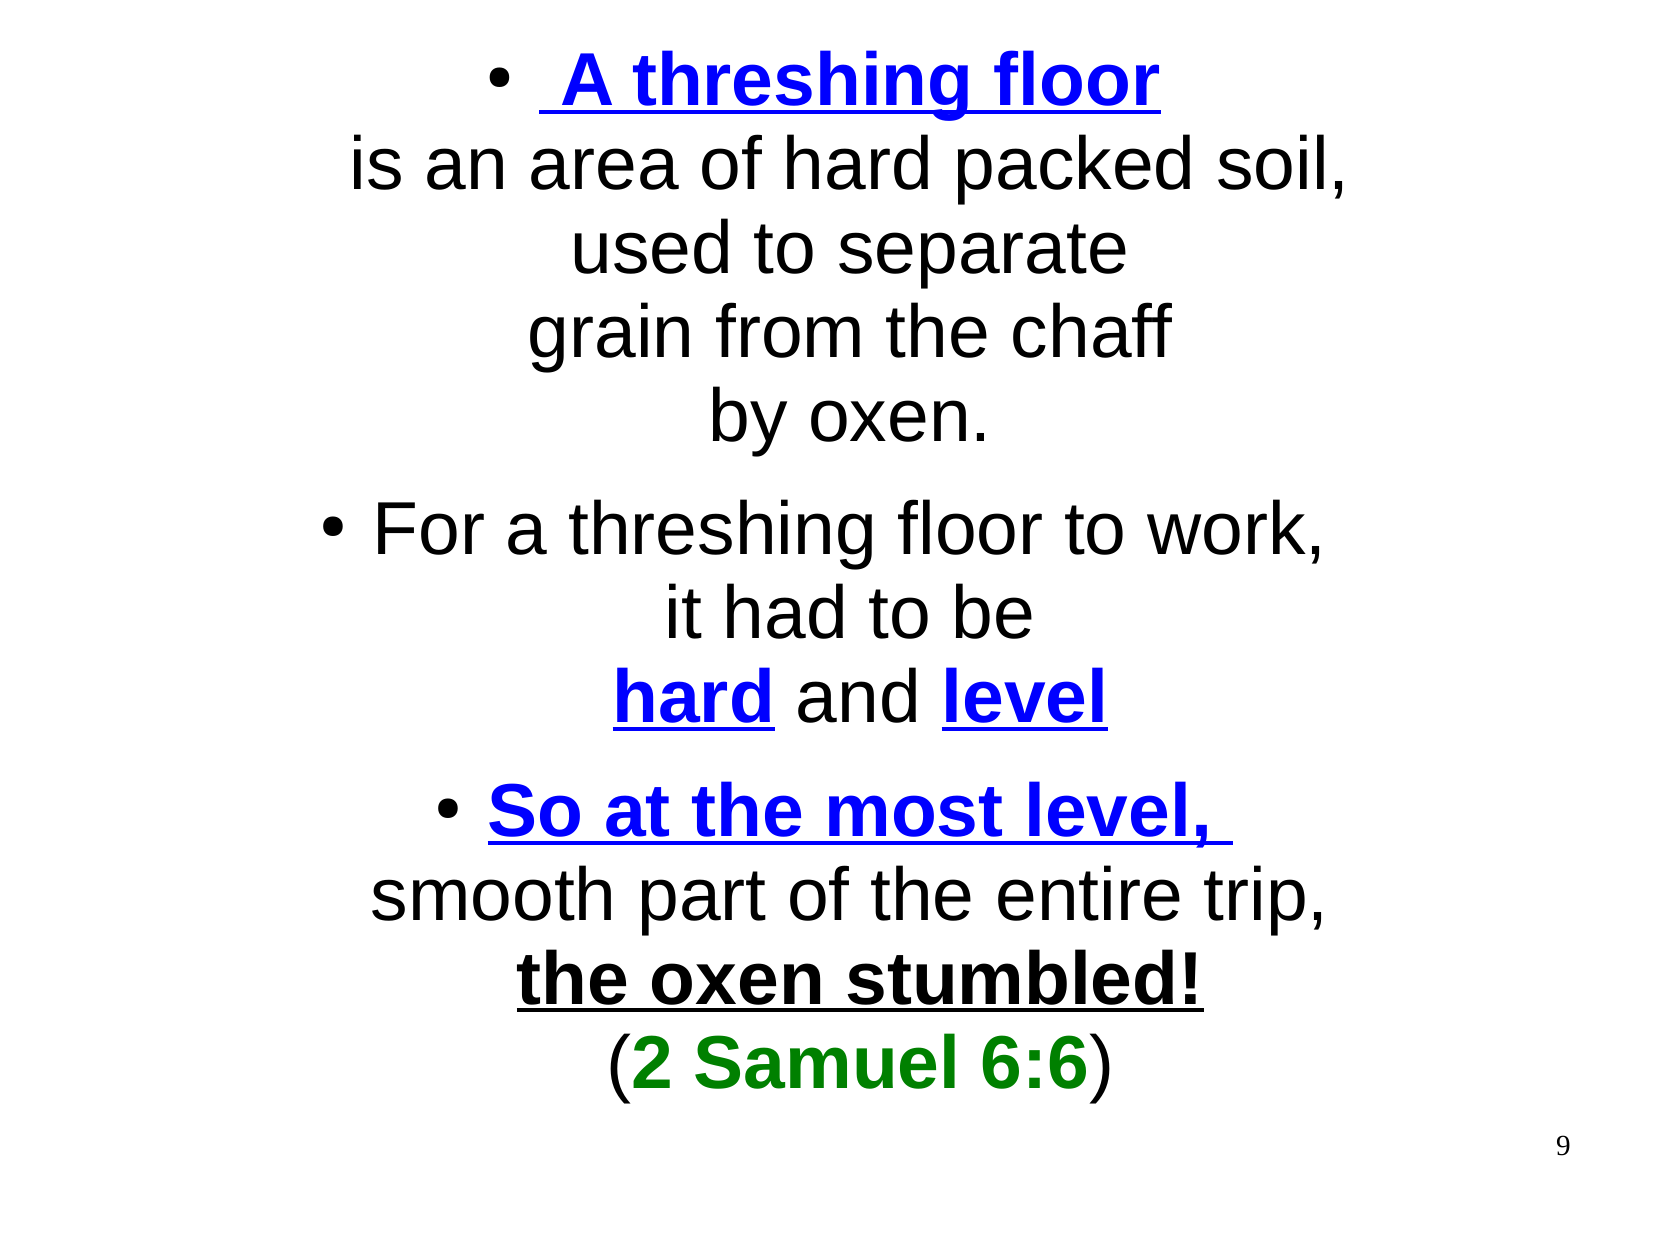

# A threshing floor is an area of hard packed soil, used to separate grain from the chaff by oxen.
For a threshing floor to work,
it had to be
hard and level
So at the most level,
smooth part of the entire trip,
the oxen stumbled!
(2 Samuel 6:6)
9